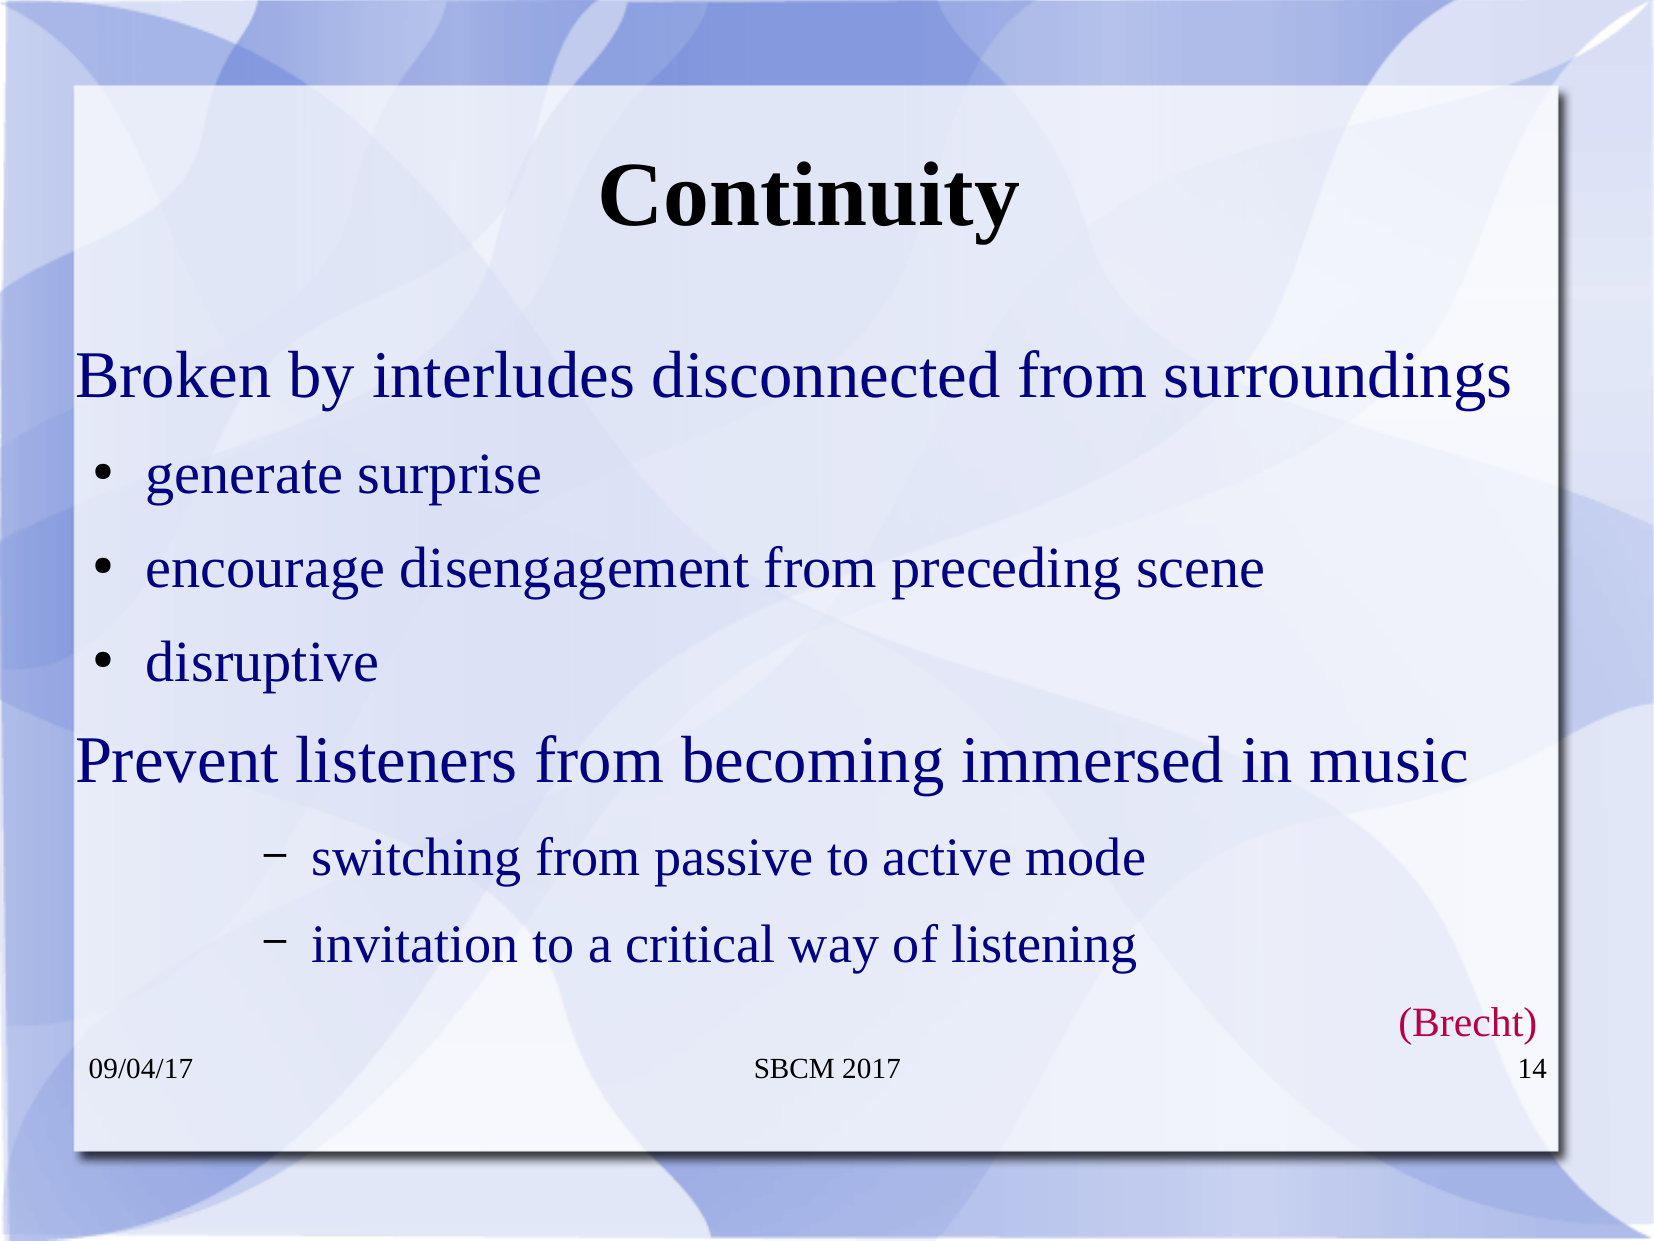

# Continuity
Broken by interludes disconnected from surroundings
generate surprise
encourage disengagement from preceding scene
disruptive
Prevent listeners from becoming immersed in music
switching from passive to active mode
invitation to a critical way of listening
(Brecht)
09/04/17
SBCM 2017
14